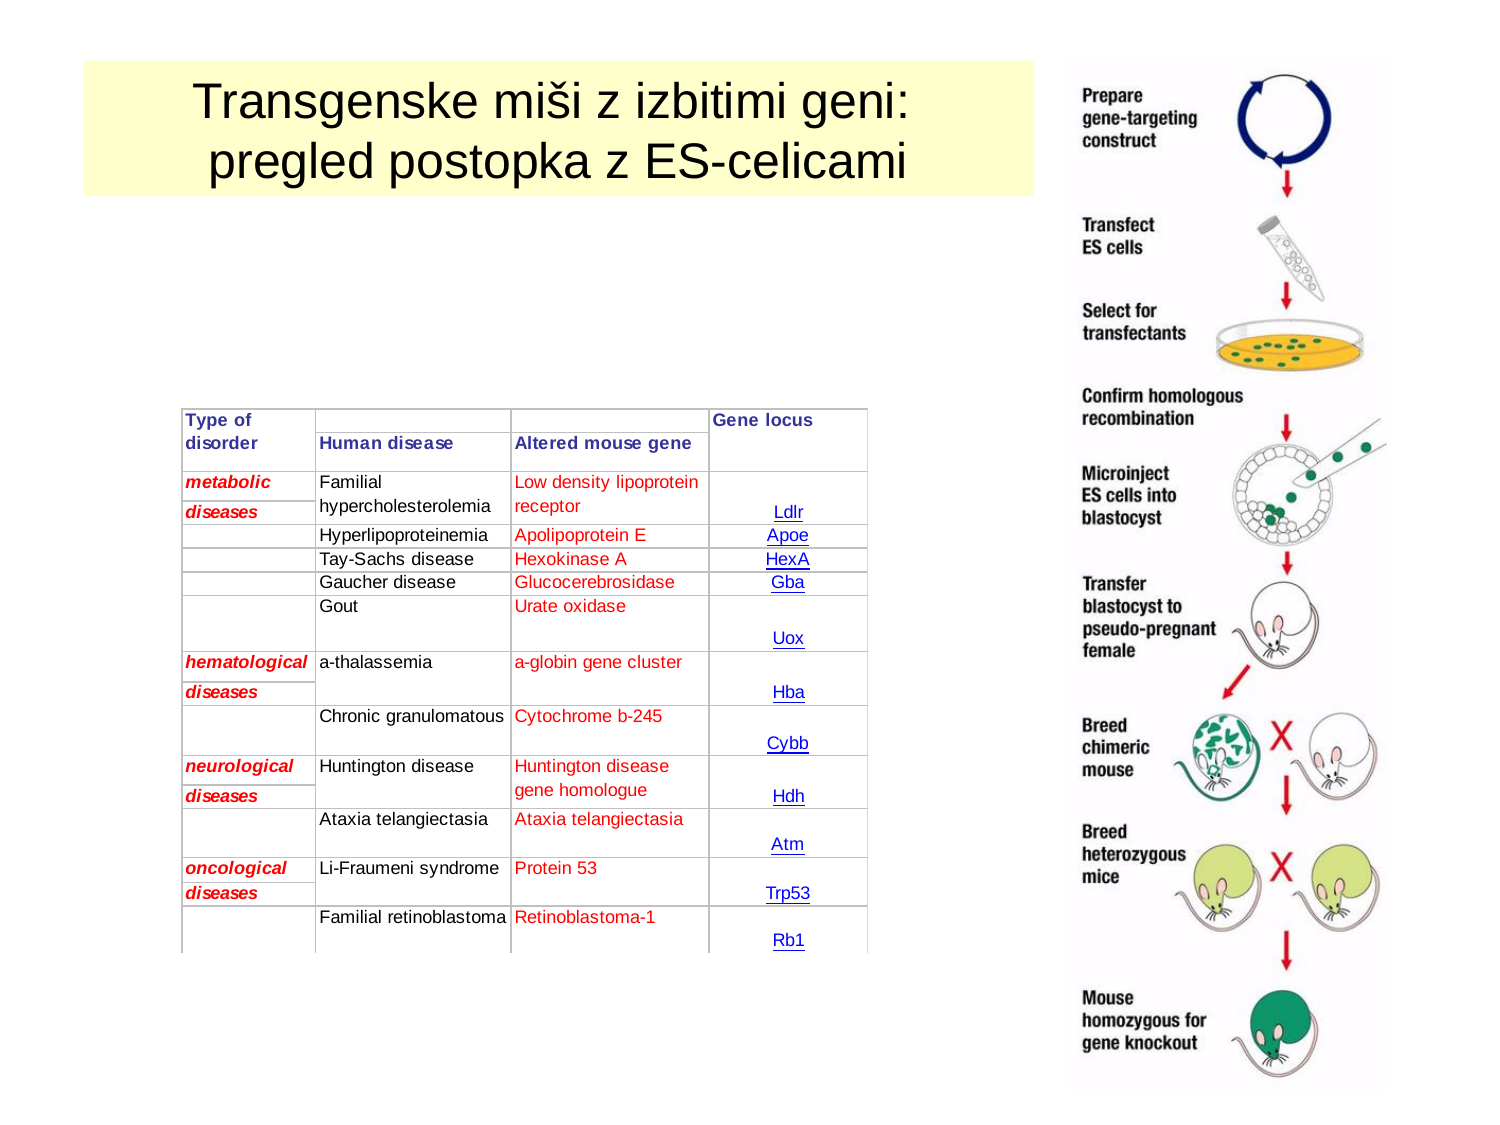

Transgenske miši z izbitimi geni:
pregled postopka z ES-celicami